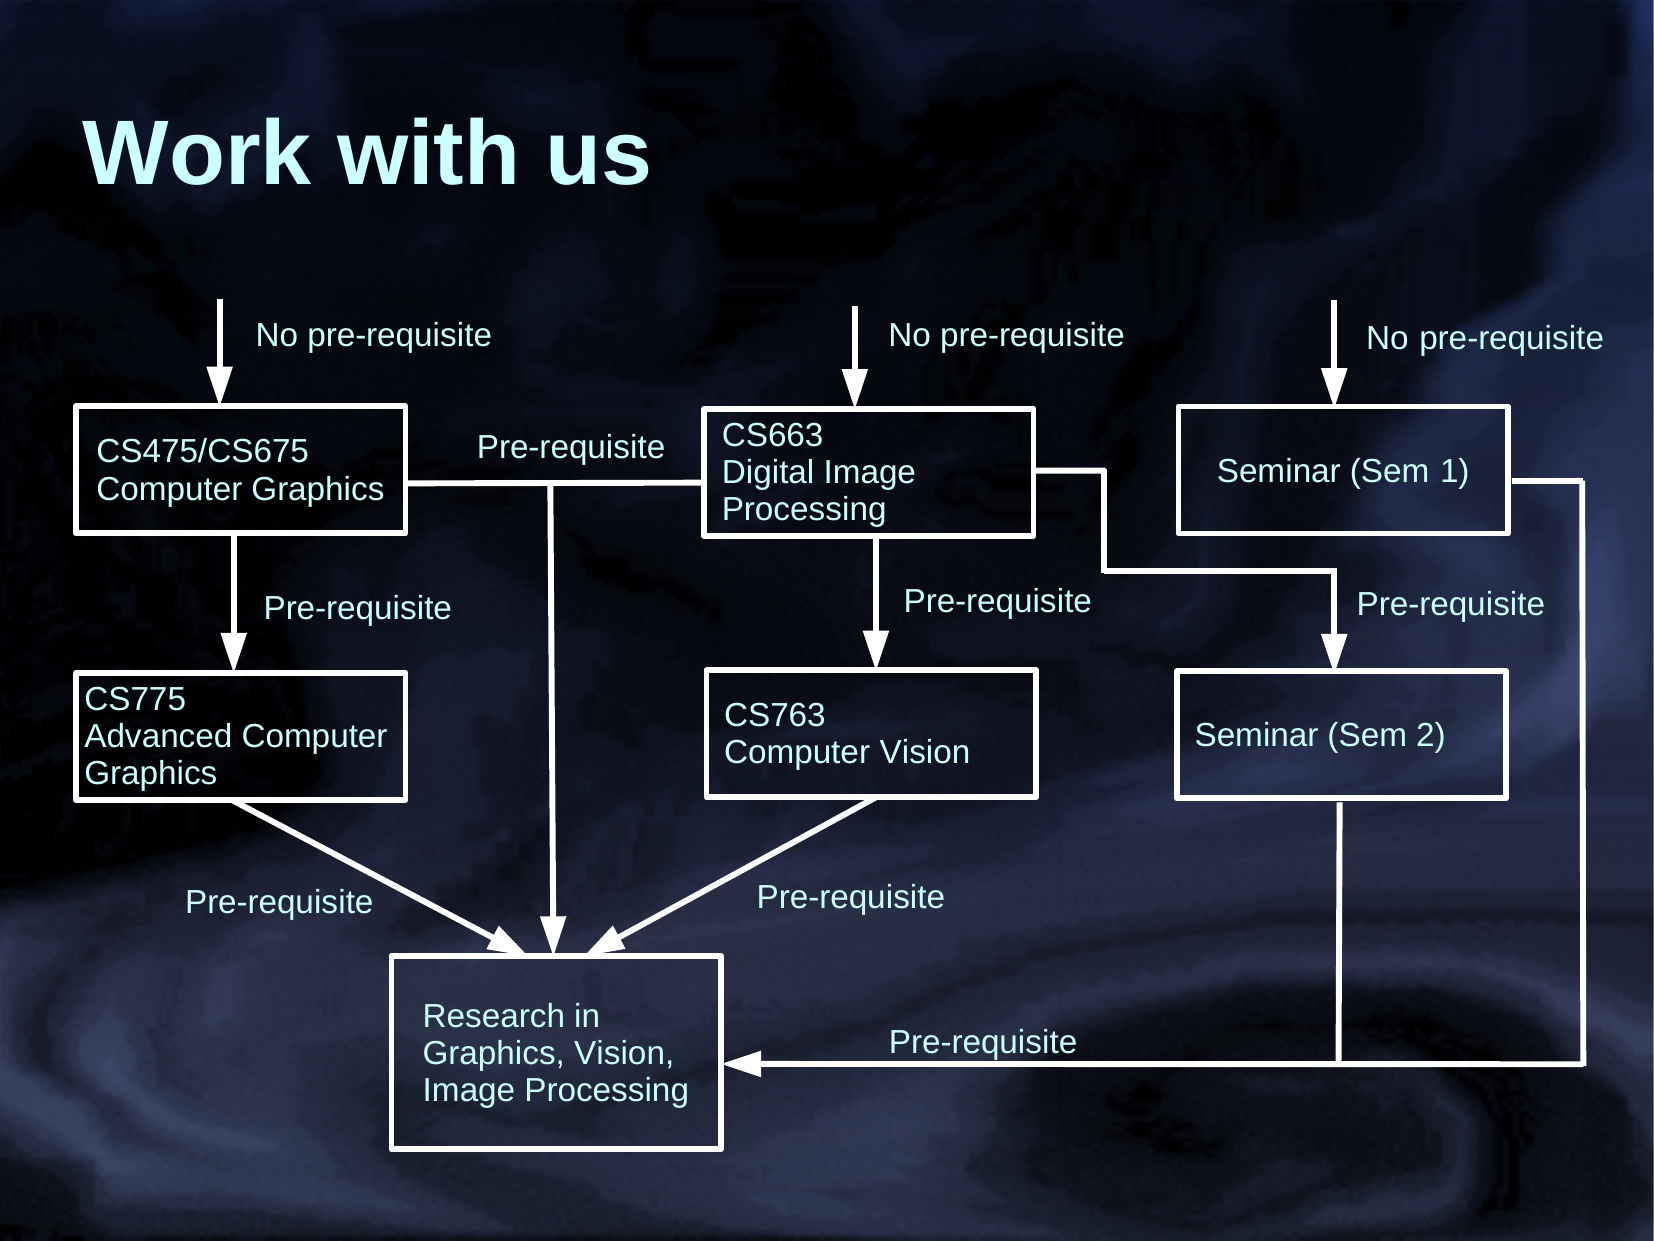

# Work with us
No pre-requisite
No pre-requisite
No pre-requisite
CS475/CS675
Computer Graphics
Seminar (Sem 1)
CS663
Digital Image
Processing
Pre-requisite
Pre-requisite
Pre-requisite
Pre-requisite
CS763
Computer Vision
Seminar (Sem 2)
CS775
Advanced Computer
Graphics
Pre-requisite
Pre-requisite
Research in
Graphics, Vision,
Image Processing
Pre-requisite